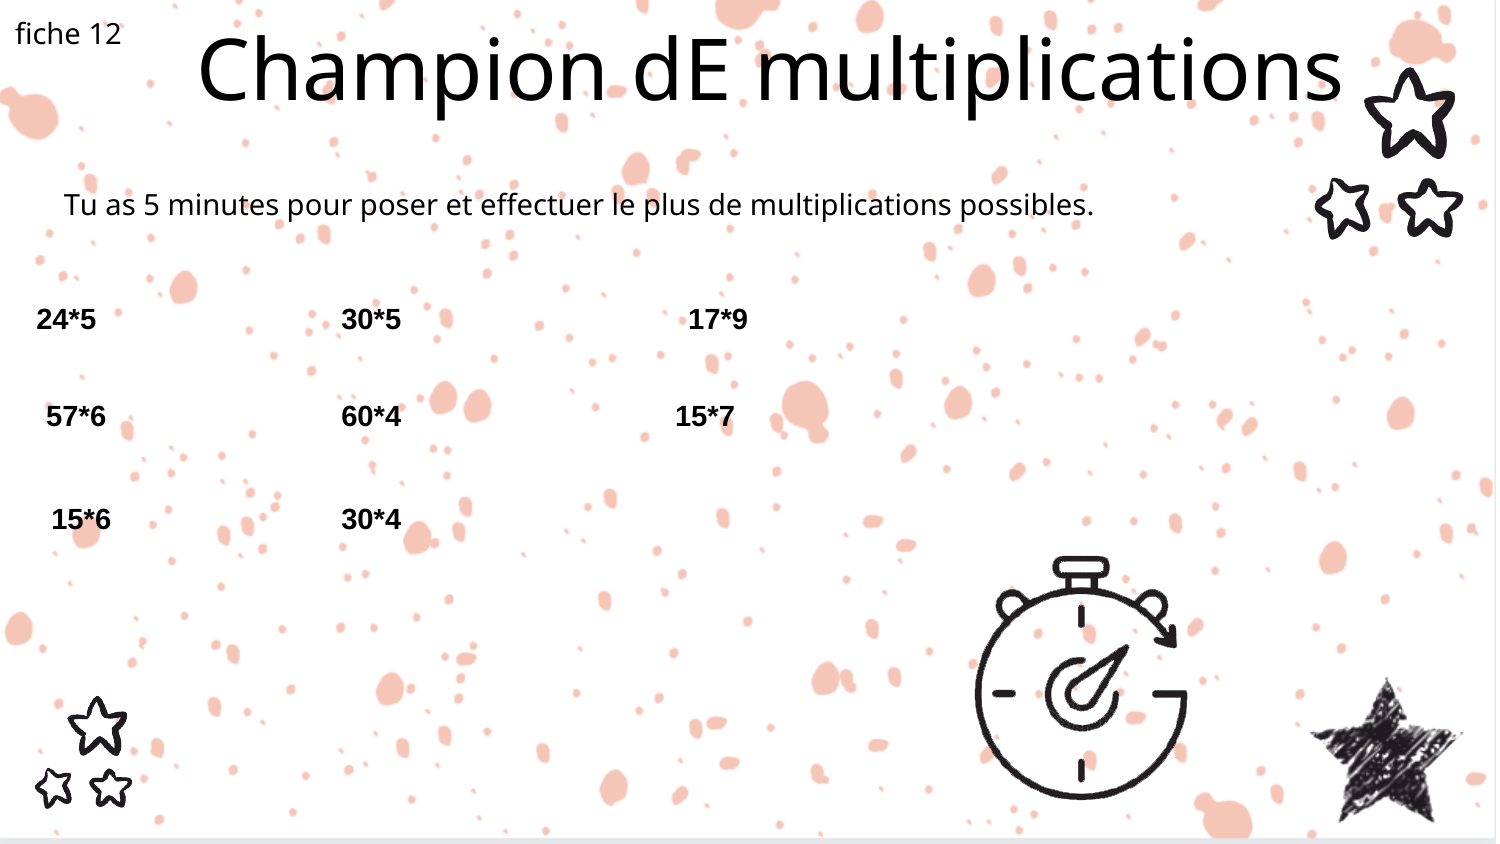

fiche 12
Champion dE multiplications
Tu as 5 minutes pour poser et effectuer le plus de multiplications possibles.
24*5
30*5
17*9
57*6
60*4
15*7
15*6
30*4